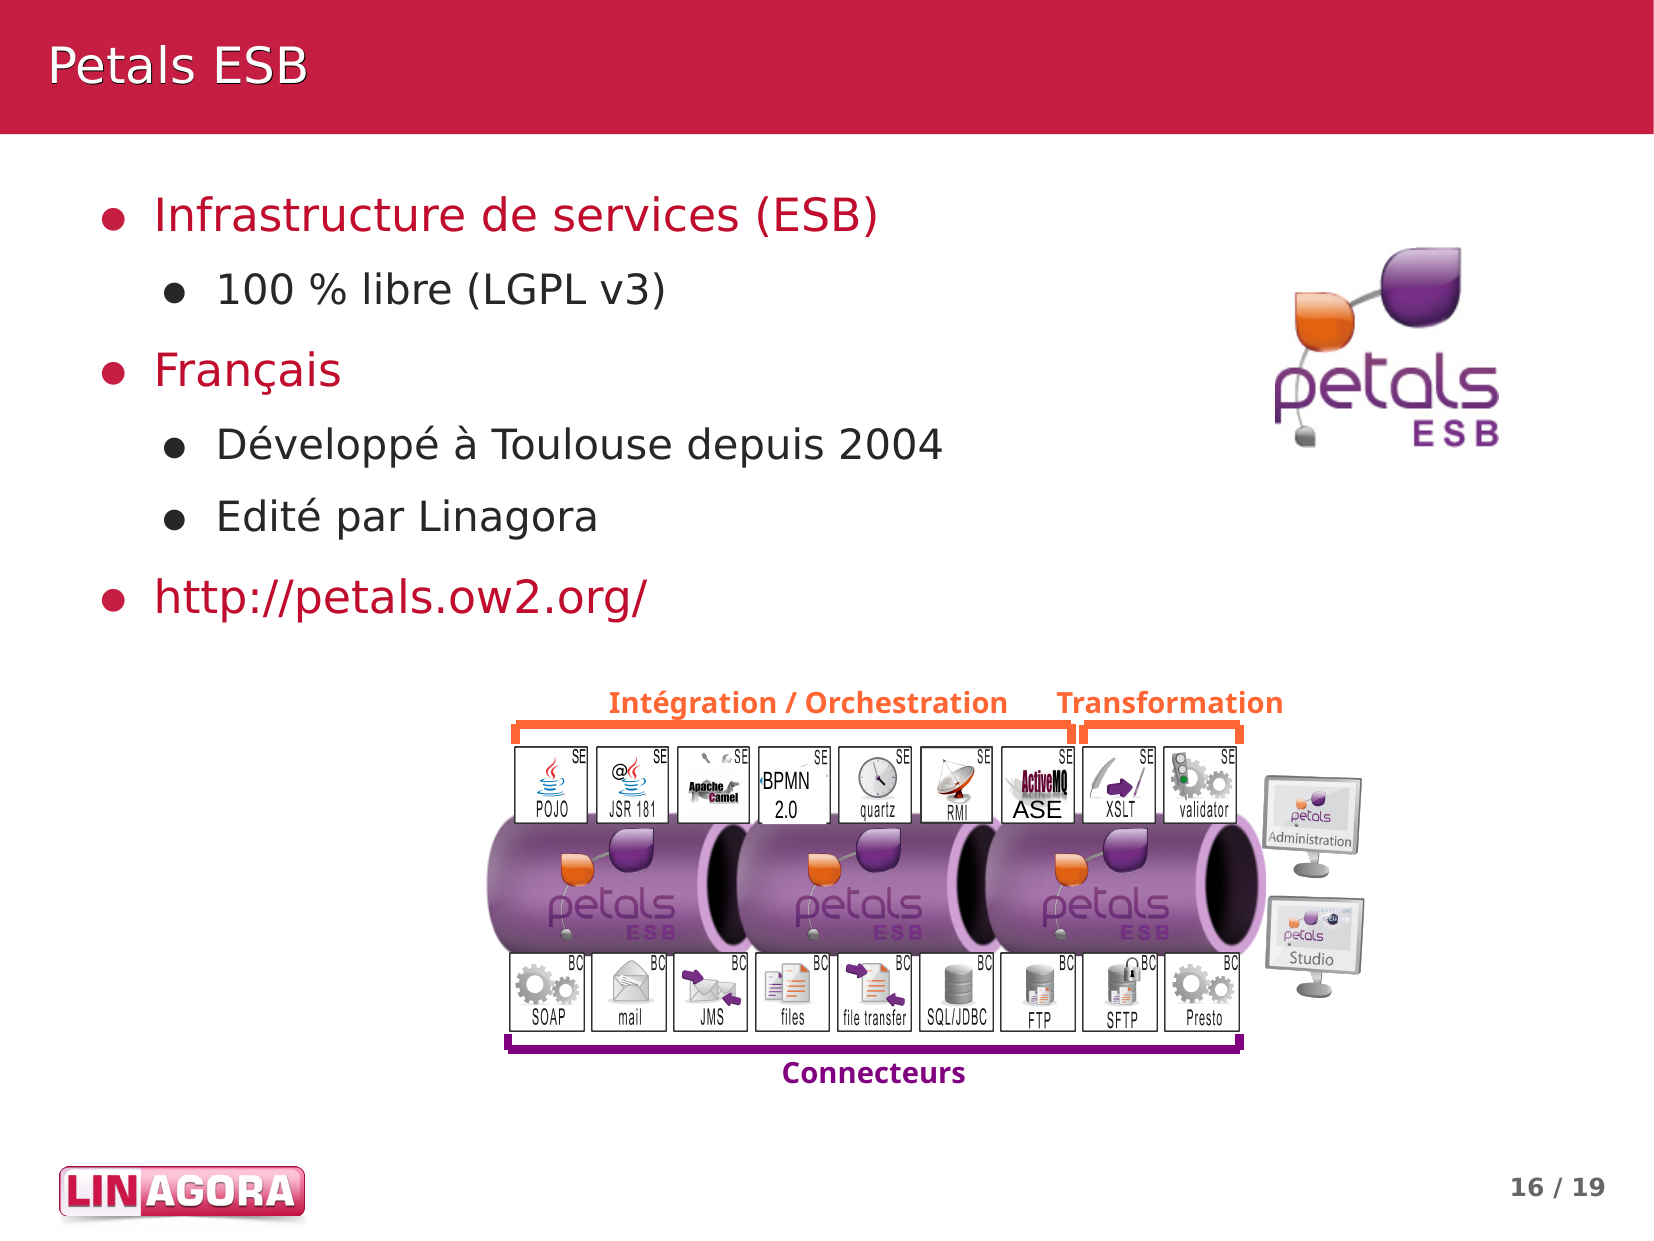

# Petals ESB
Infrastructure de services (ESB)
100 % libre (LGPL v3)
Français
Développé à Toulouse depuis 2004
Edité par Linagora
http://petals.ow2.org/
Intégration / Orchestration
Transformation
BPMN 2.0
ASE
Connecteurs